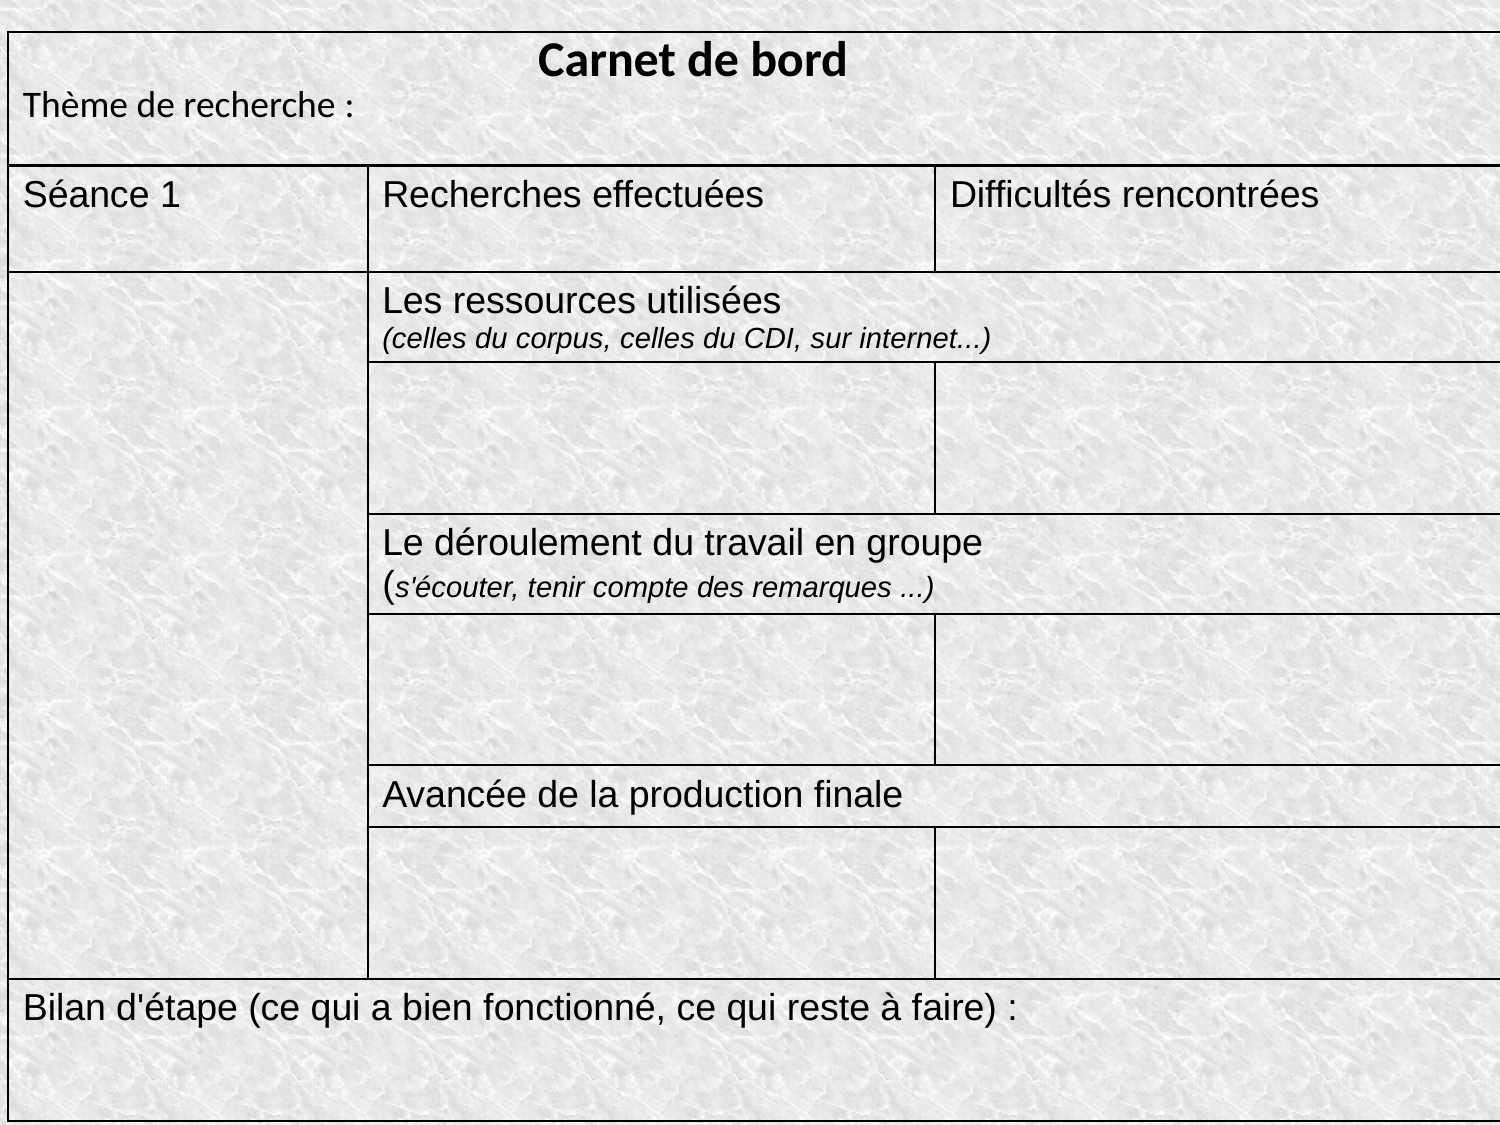

| Carnet de bord Thème de recherche : | | |
| --- | --- | --- |
| Séance 1 | Recherches effectuées | Difficultés rencontrées |
| | Les ressources utilisées (celles du corpus, celles du CDI, sur internet...) | |
| | | |
| | Le déroulement du travail en groupe (s'écouter, tenir compte des remarques ...) | |
| | | |
| | Avancée de la production finale | |
| | | |
| Bilan d'étape (ce qui a bien fonctionné, ce qui reste à faire) : | | |